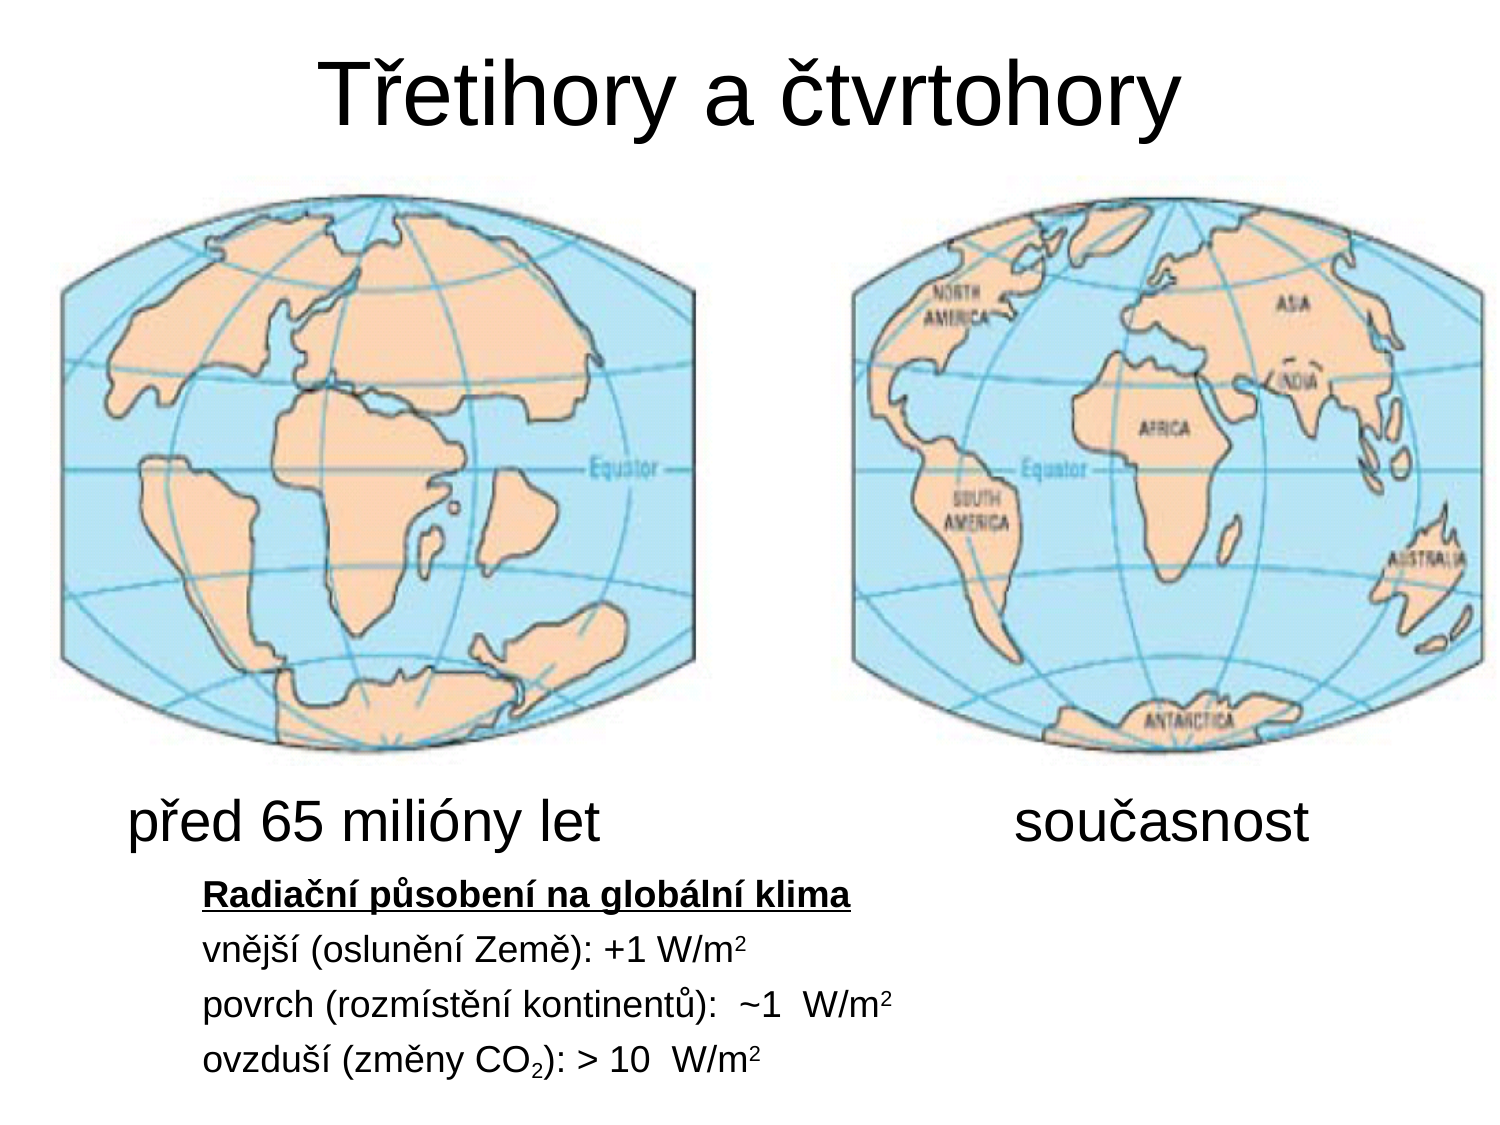

# Třetihory a čtvrtohory
před 65 milióny let
současnost
Radiační působení na globální klima
vnější (oslunění Země): +1 W/m2
povrch (rozmístění kontinentů): ~1 W/m2
ovzduší (změny CO2): > 10 W/m2